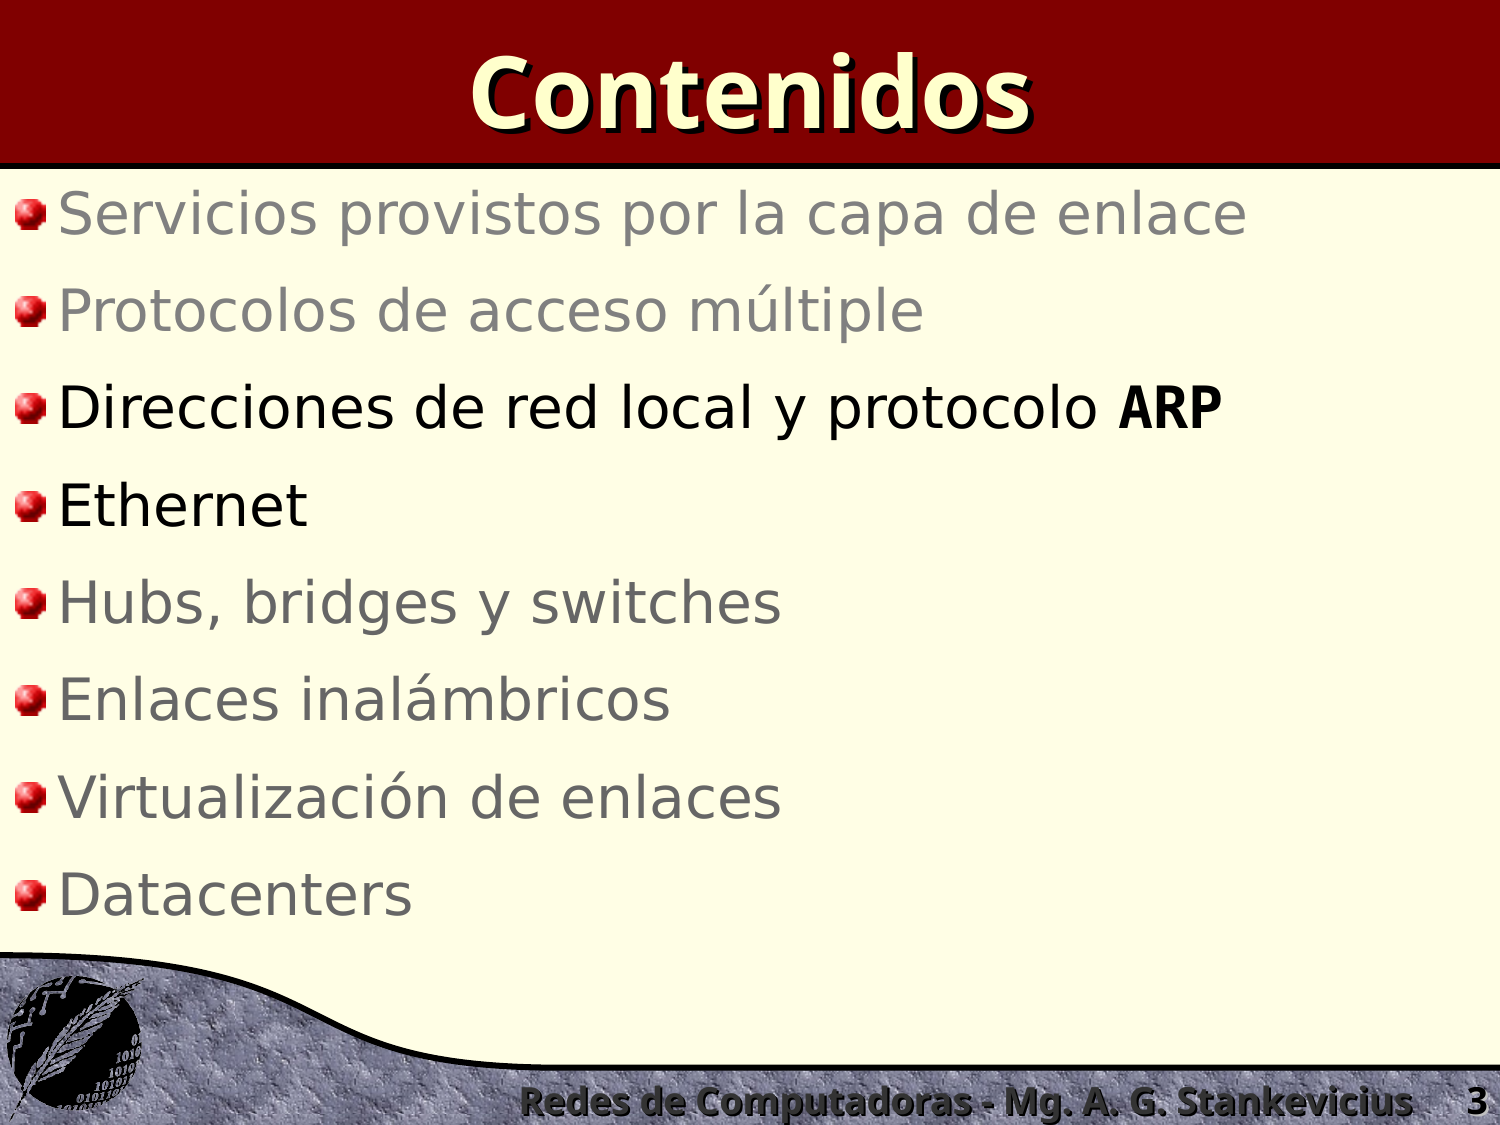

# Contenidos
Servicios provistos por la capa de enlace
Protocolos de acceso múltiple
Direcciones de red local y protocolo ARP
Ethernet
Hubs, bridges y switches
Enlaces inalámbricos
Virtualización de enlaces
Datacenters
3